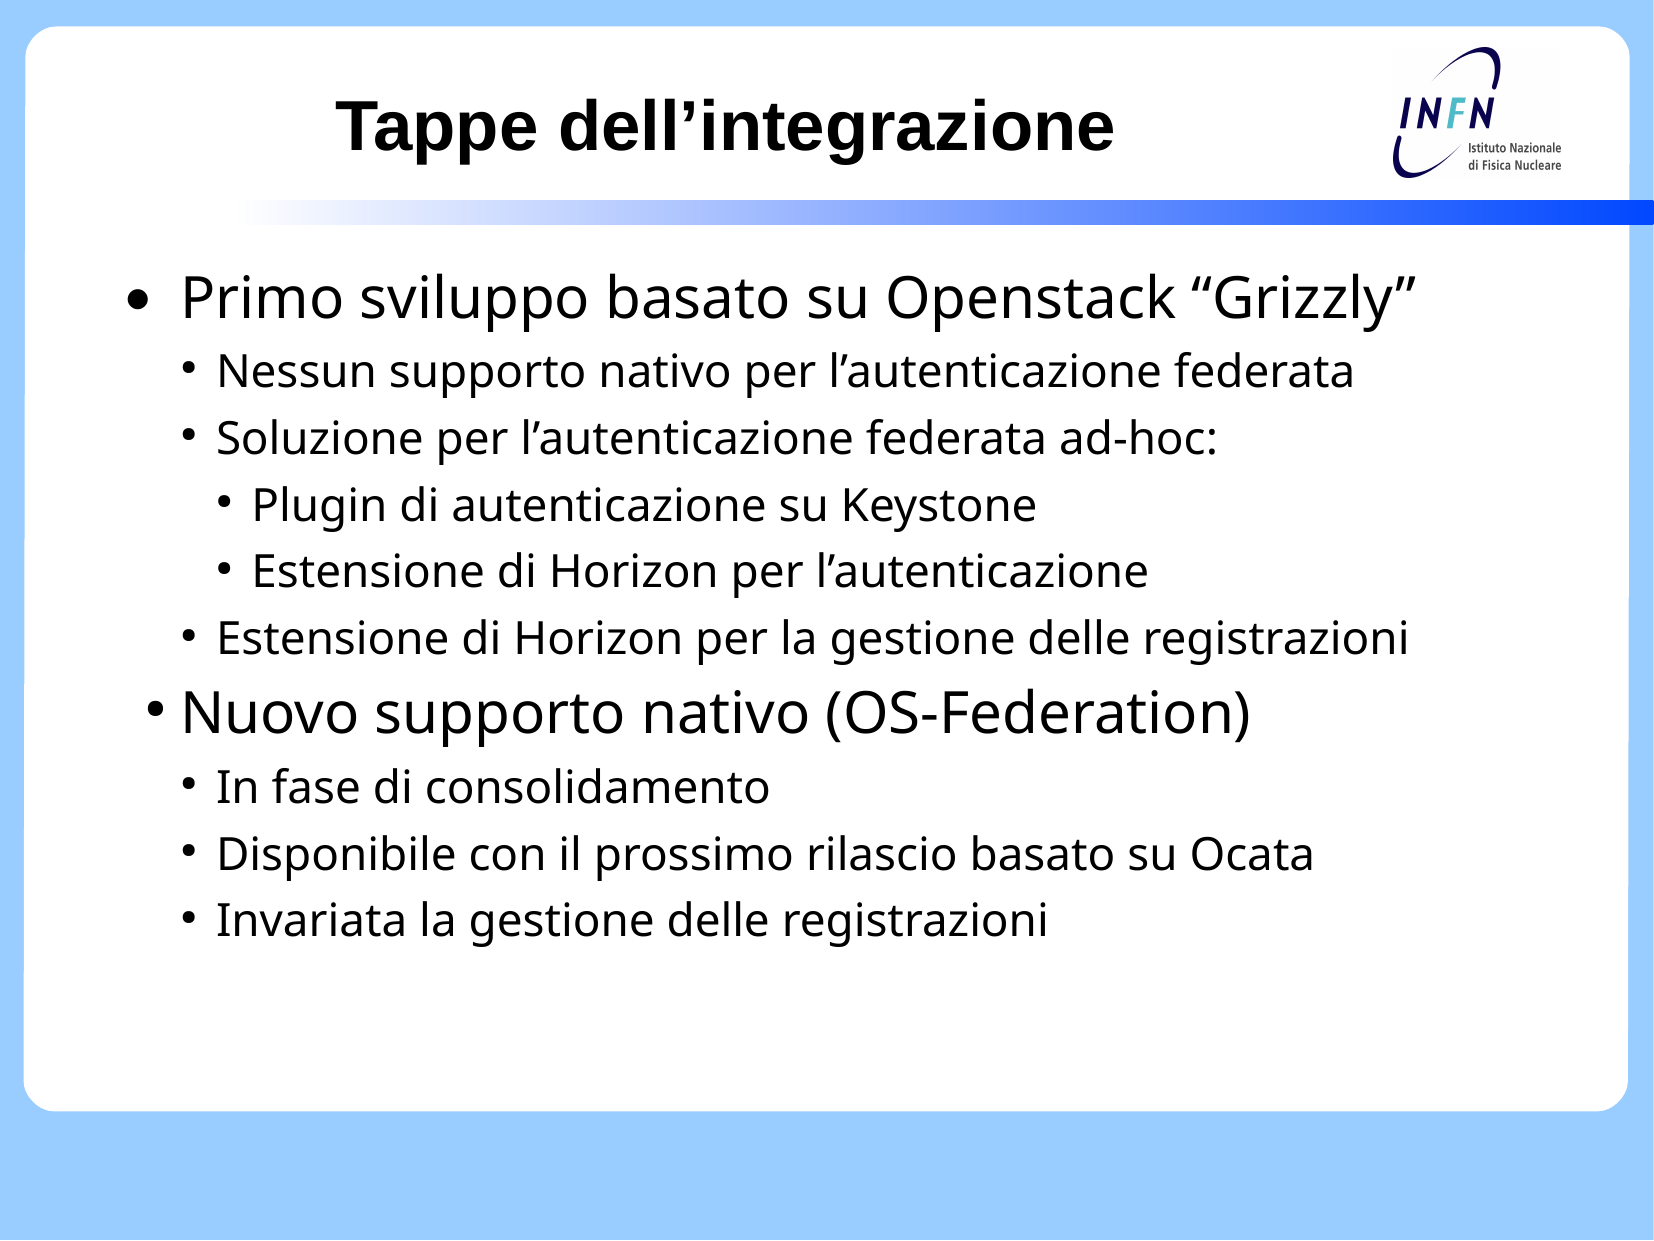

Tappe dell’integrazione
Primo sviluppo basato su Openstack “Grizzly”
Nessun supporto nativo per l’autenticazione federata
Soluzione per l’autenticazione federata ad-hoc:
Plugin di autenticazione su Keystone
Estensione di Horizon per l’autenticazione
Estensione di Horizon per la gestione delle registrazioni
Nuovo supporto nativo (OS-Federation)
In fase di consolidamento
Disponibile con il prossimo rilascio basato su Ocata
Invariata la gestione delle registrazioni